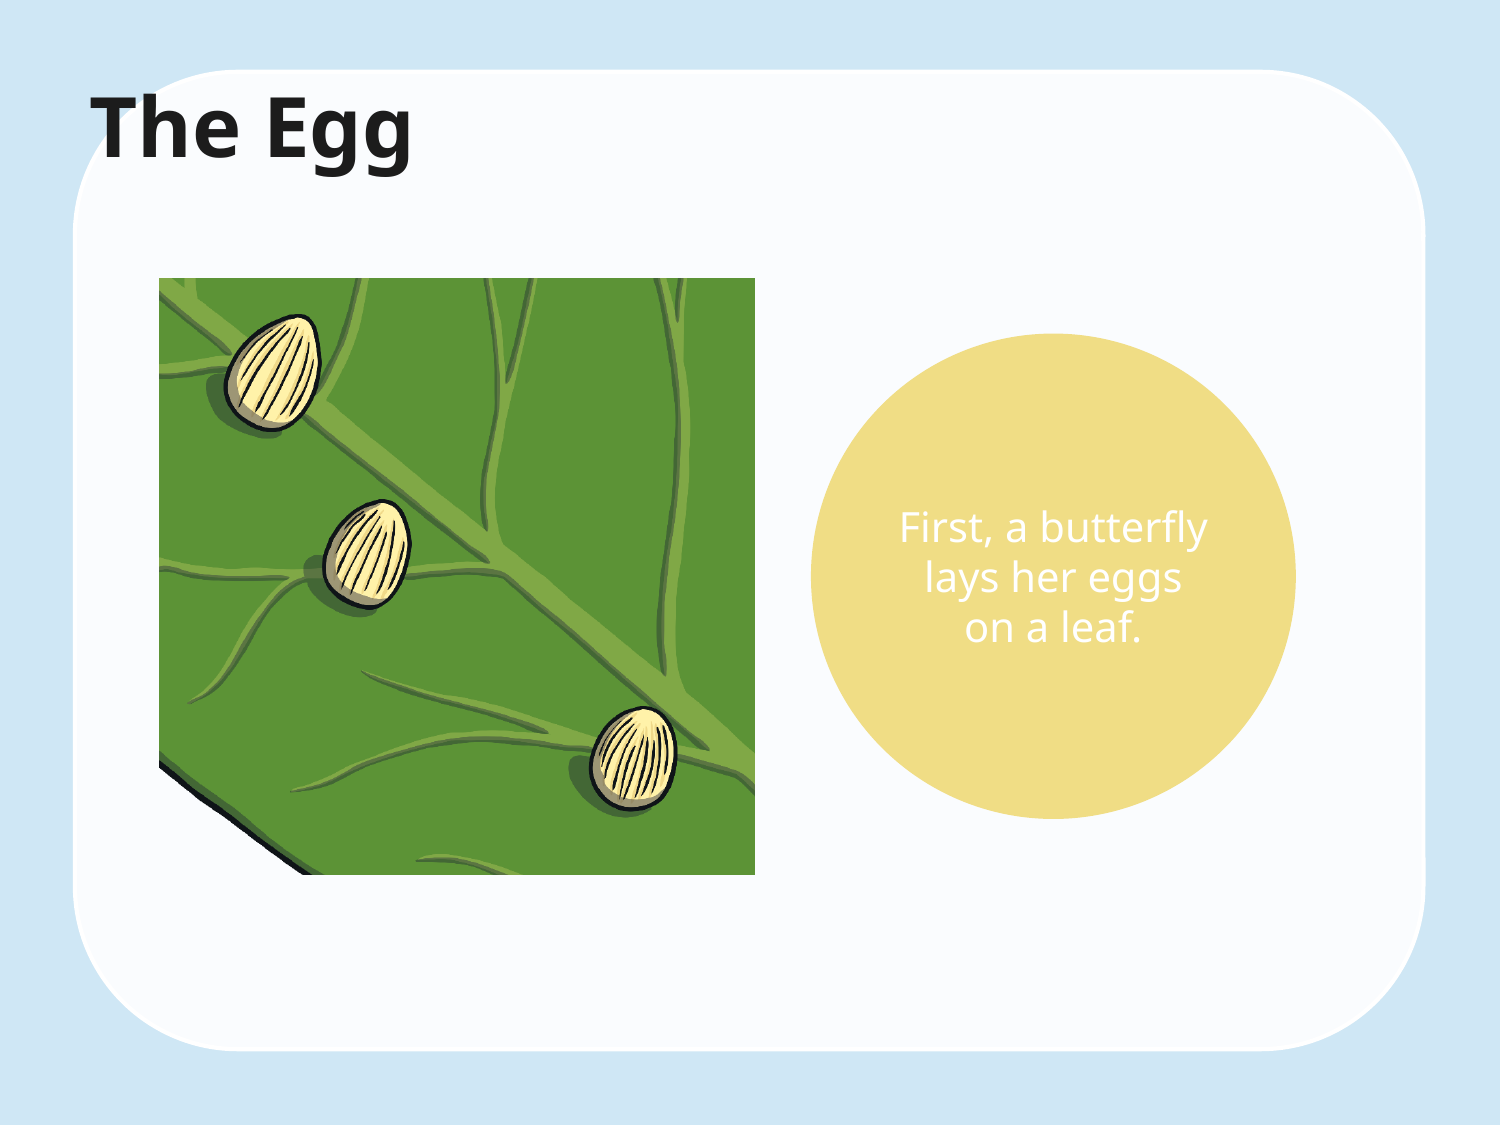

# The Egg
First, a butterfly lays her eggs on a leaf.